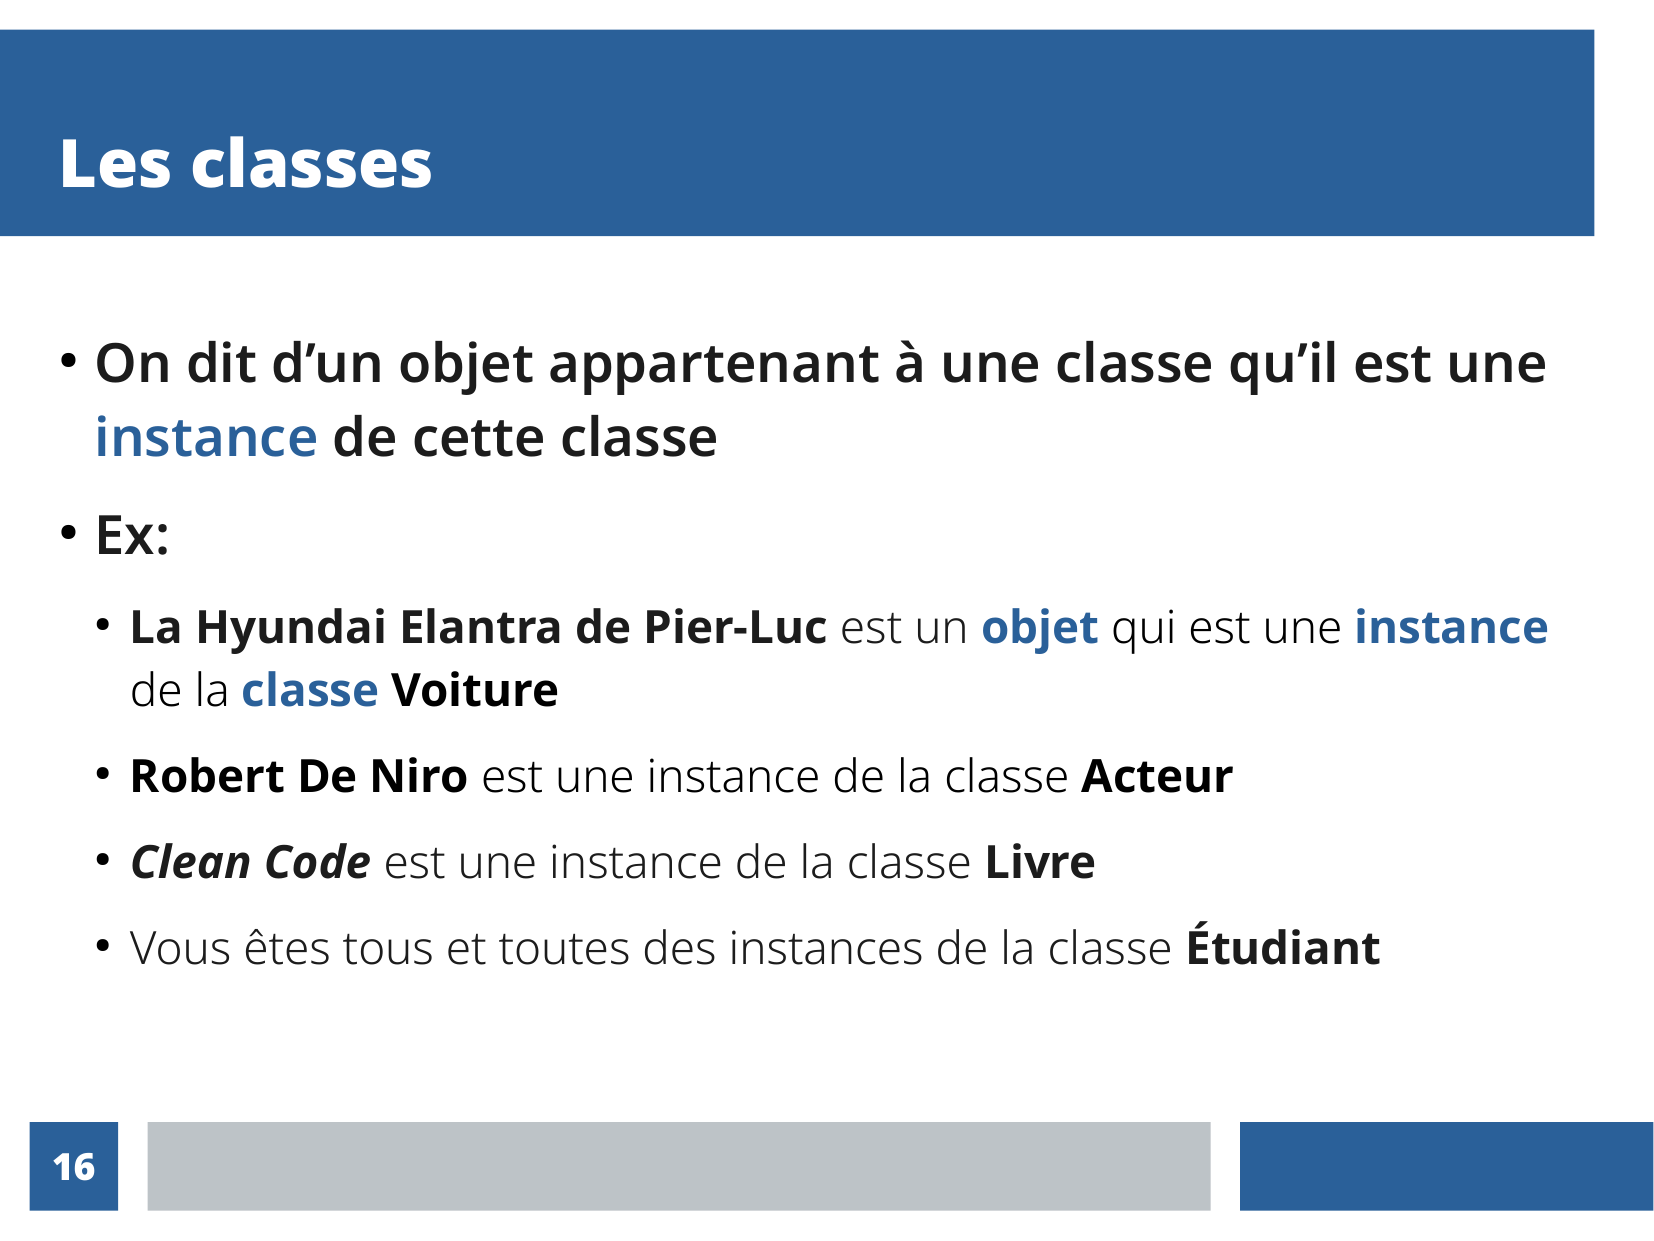

# Les classes
On dit d’un objet appartenant à une classe qu’il est une instance de cette classe
Ex:
La Hyundai Elantra de Pier-Luc est un objet qui est une instance de la classe Voiture
Robert De Niro est une instance de la classe Acteur
Clean Code est une instance de la classe Livre
Vous êtes tous et toutes des instances de la classe Étudiant
16